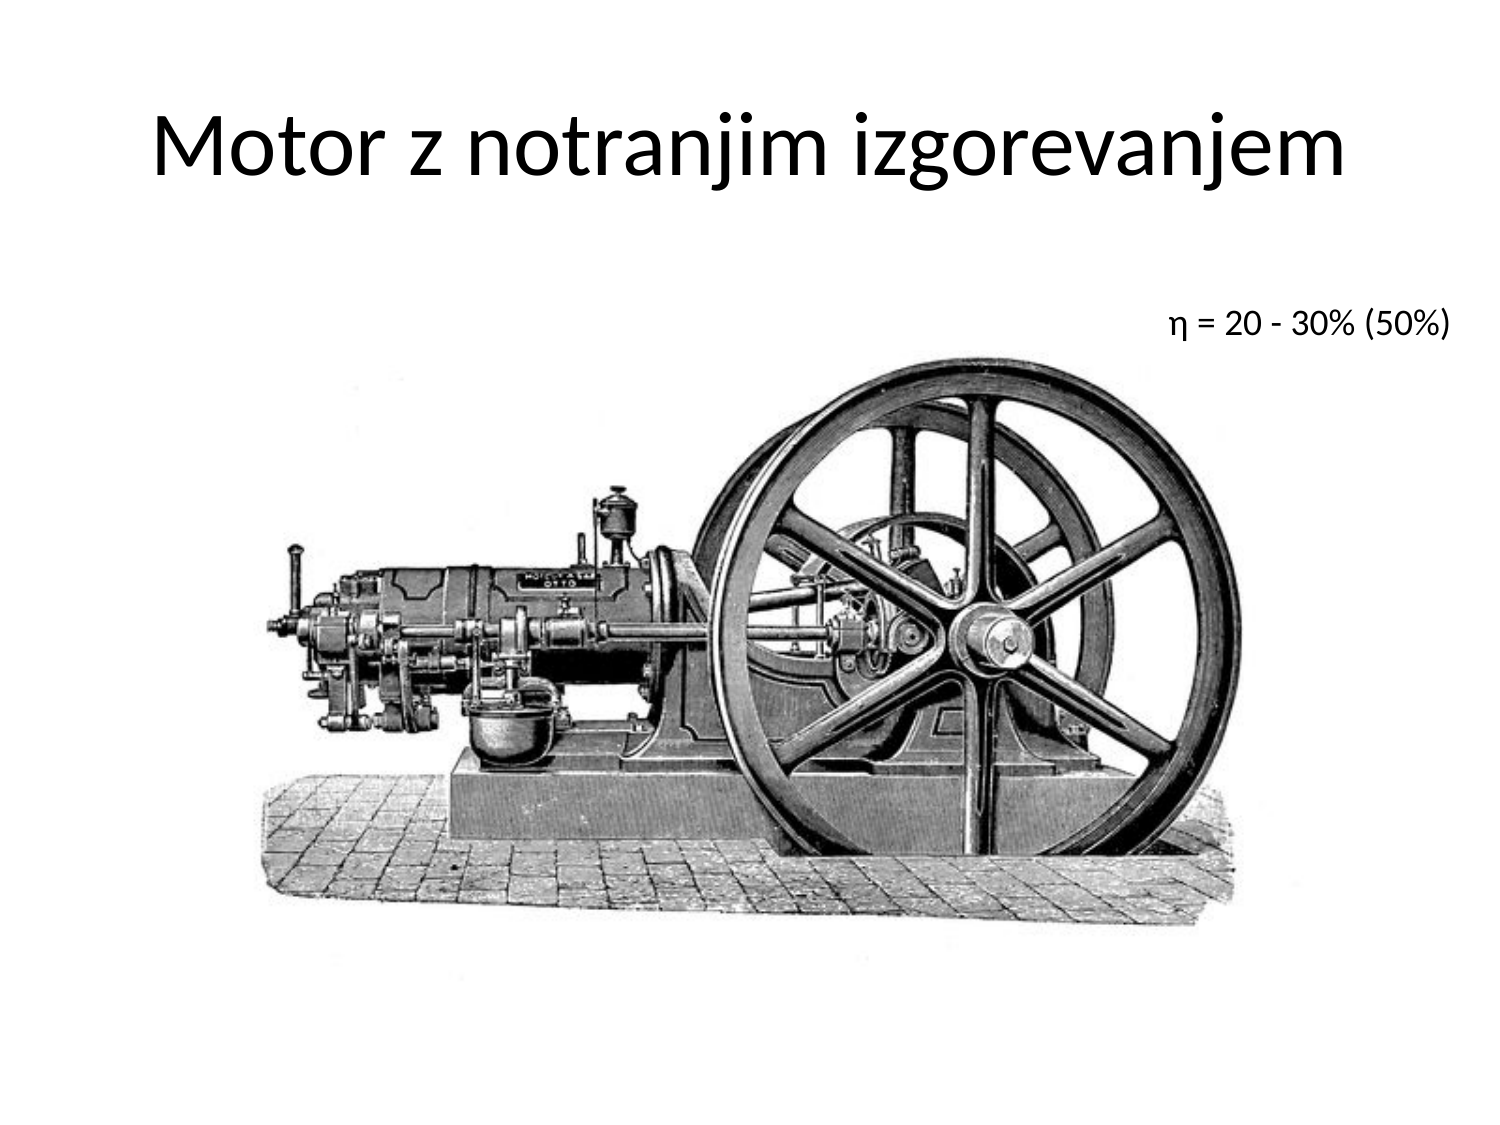

# Motor z notranjim izgorevanjem
η = 20 - 30% (50%)